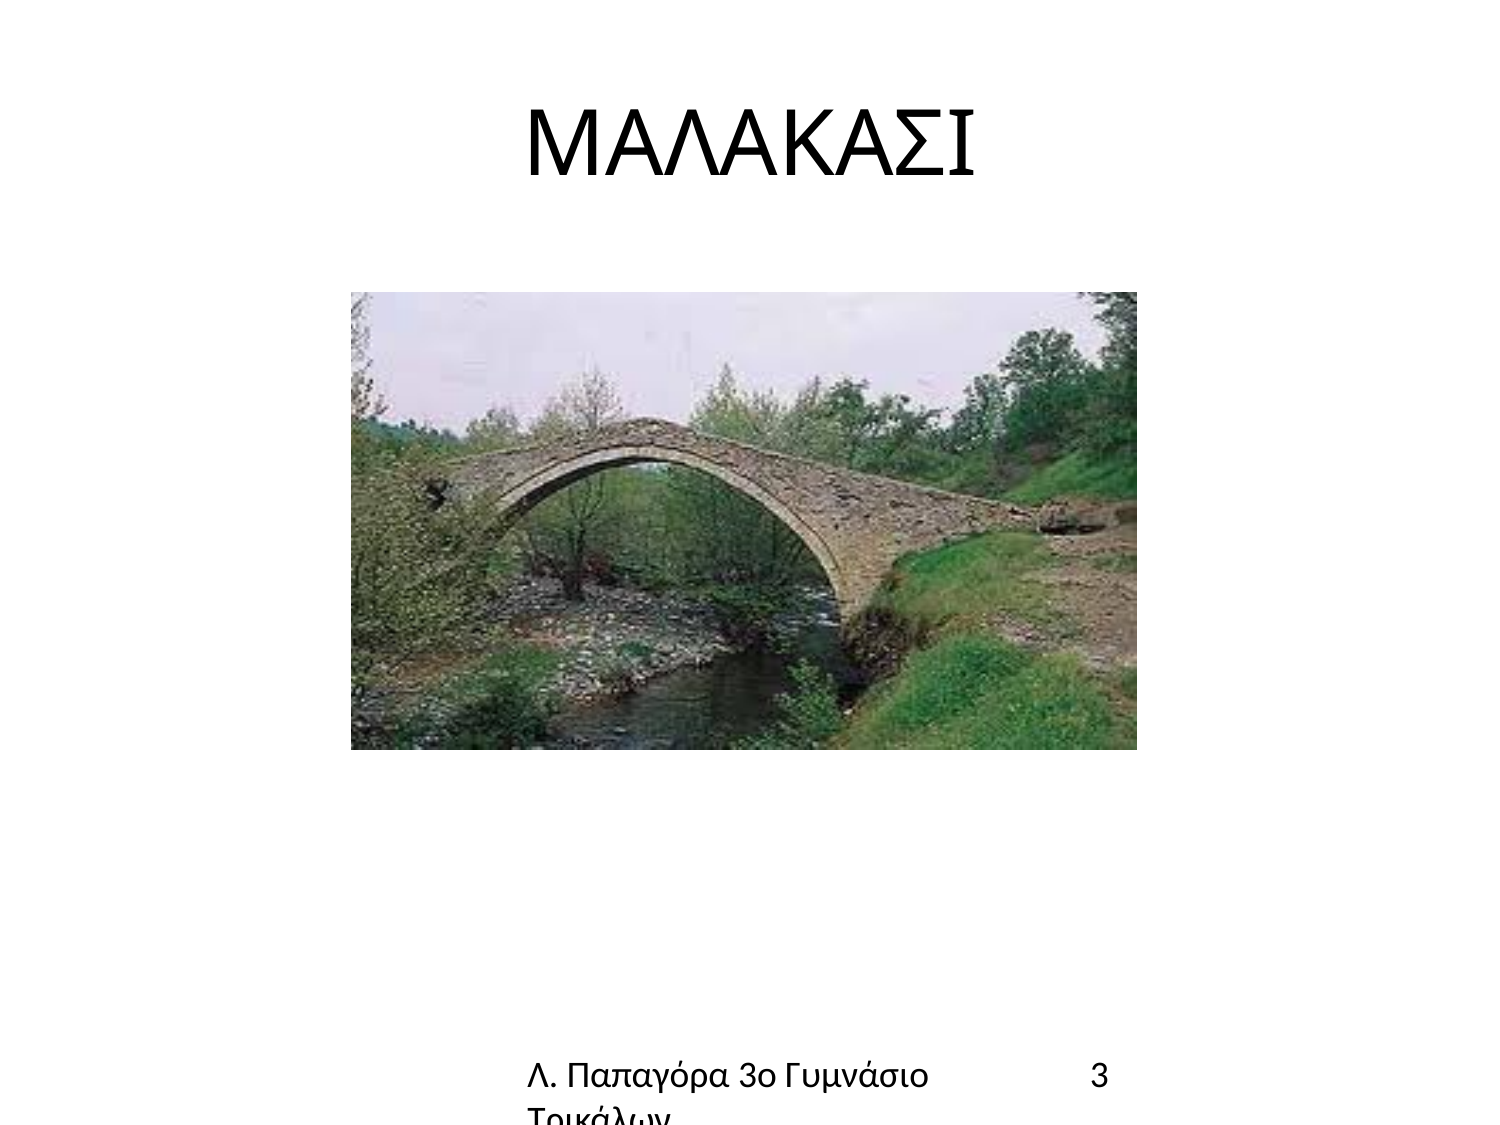

# ΜΑΛΑΚΑΣΙ
Λ. Παπαγόρα 3ο Γυμνάσιο Τρικάλων